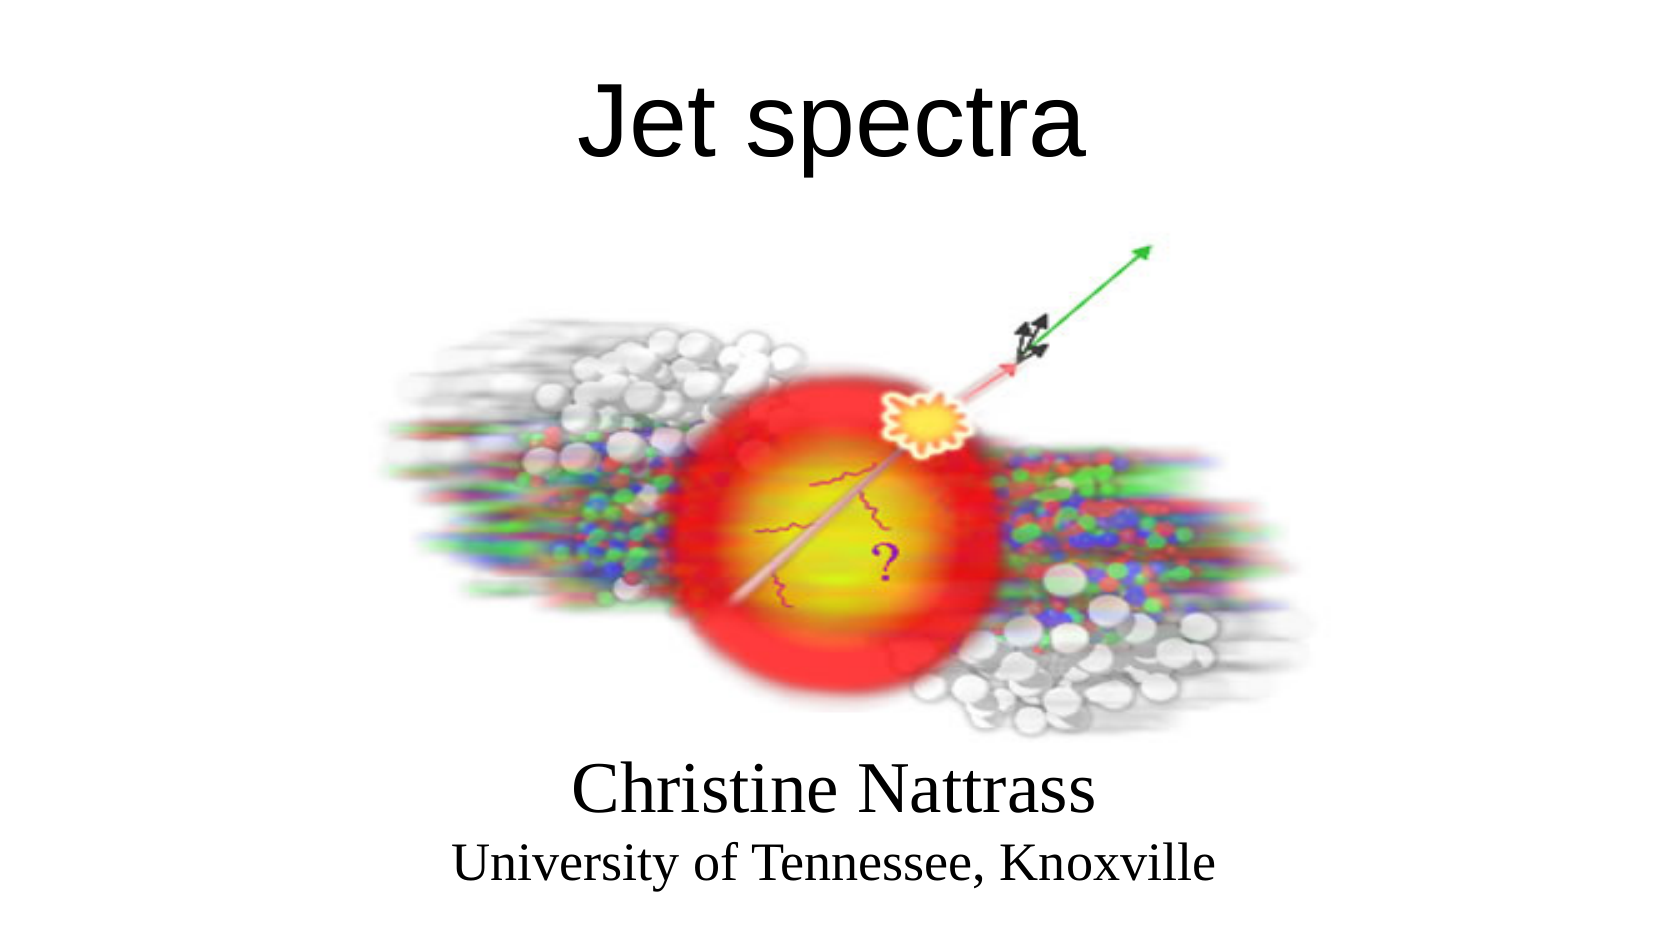

Jet spectra
Christine Nattrass
University of Tennessee, Knoxville